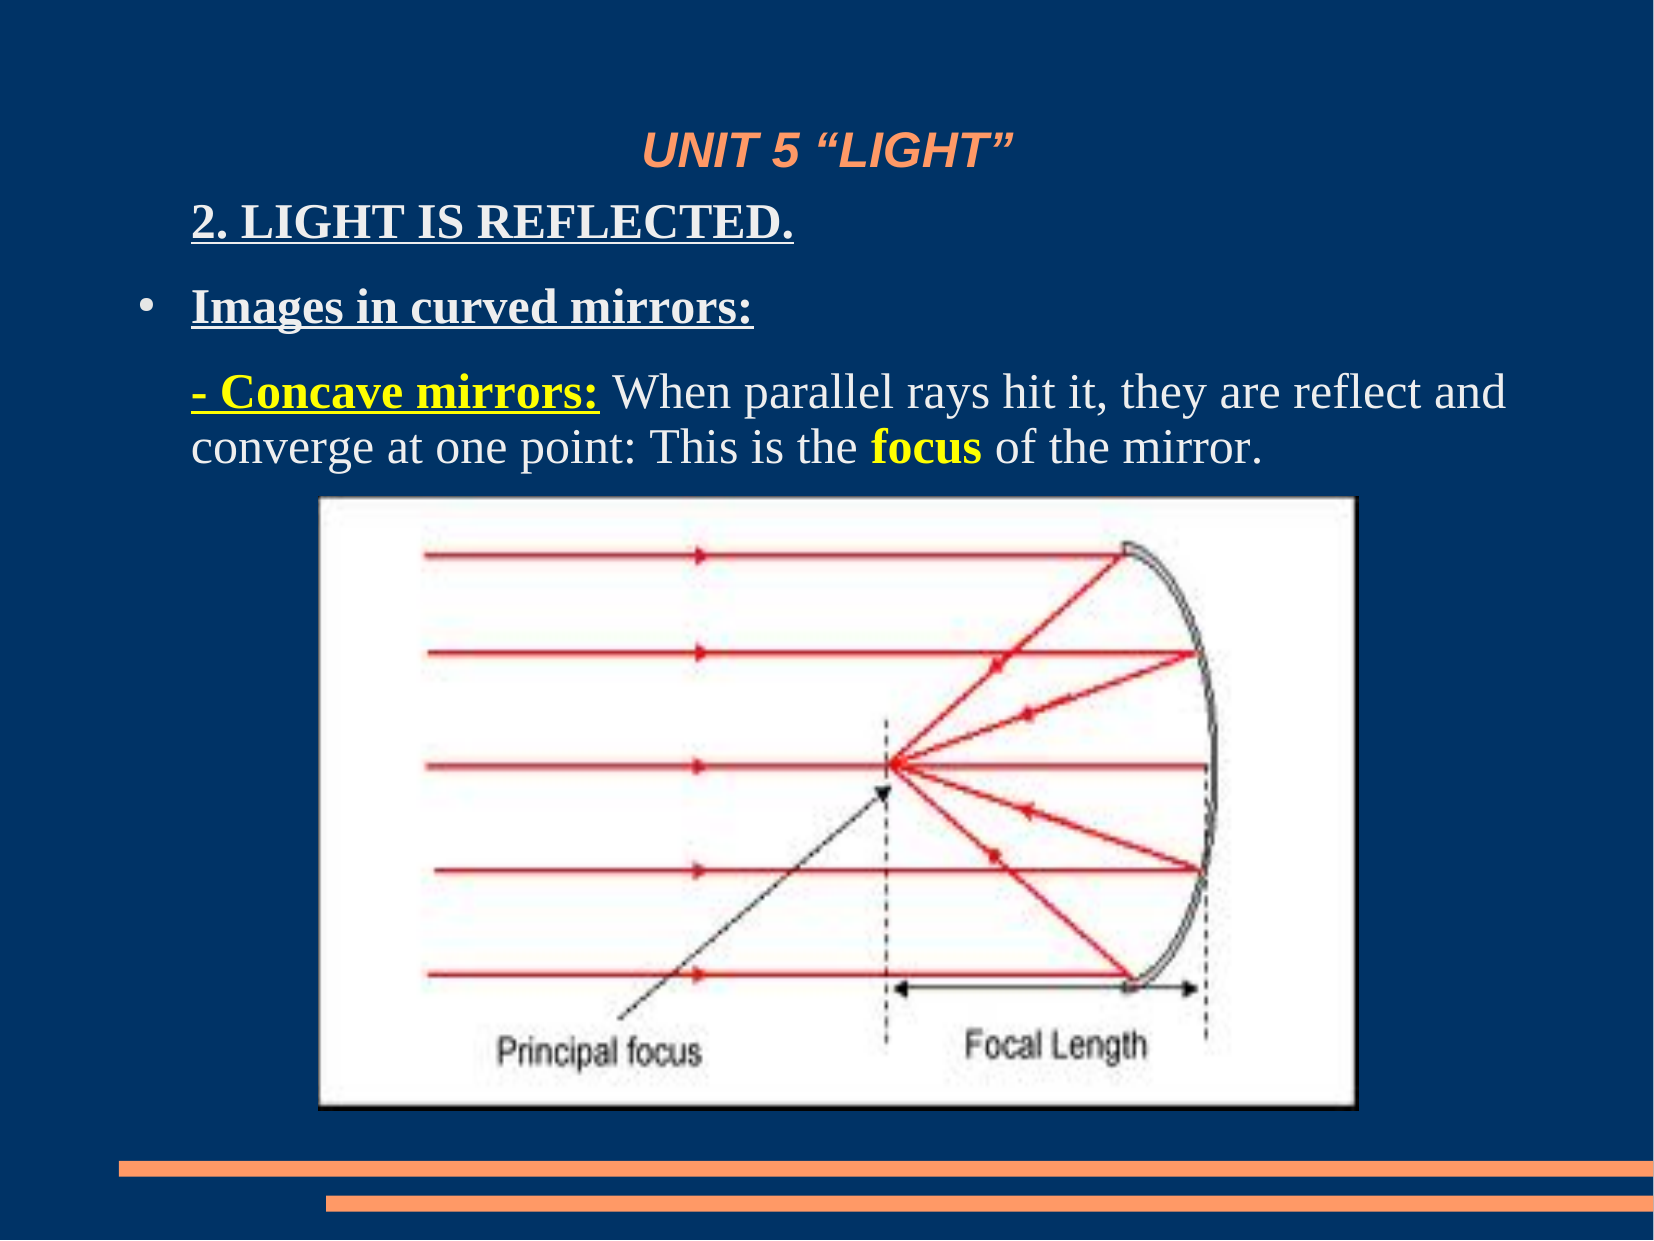

# UNIT 5 “LIGHT”
2. LIGHT IS REFLECTED.
Images in curved mirrors:
- Concave mirrors: When parallel rays hit it, they are reflect and converge at one point: This is the focus of the mirror.